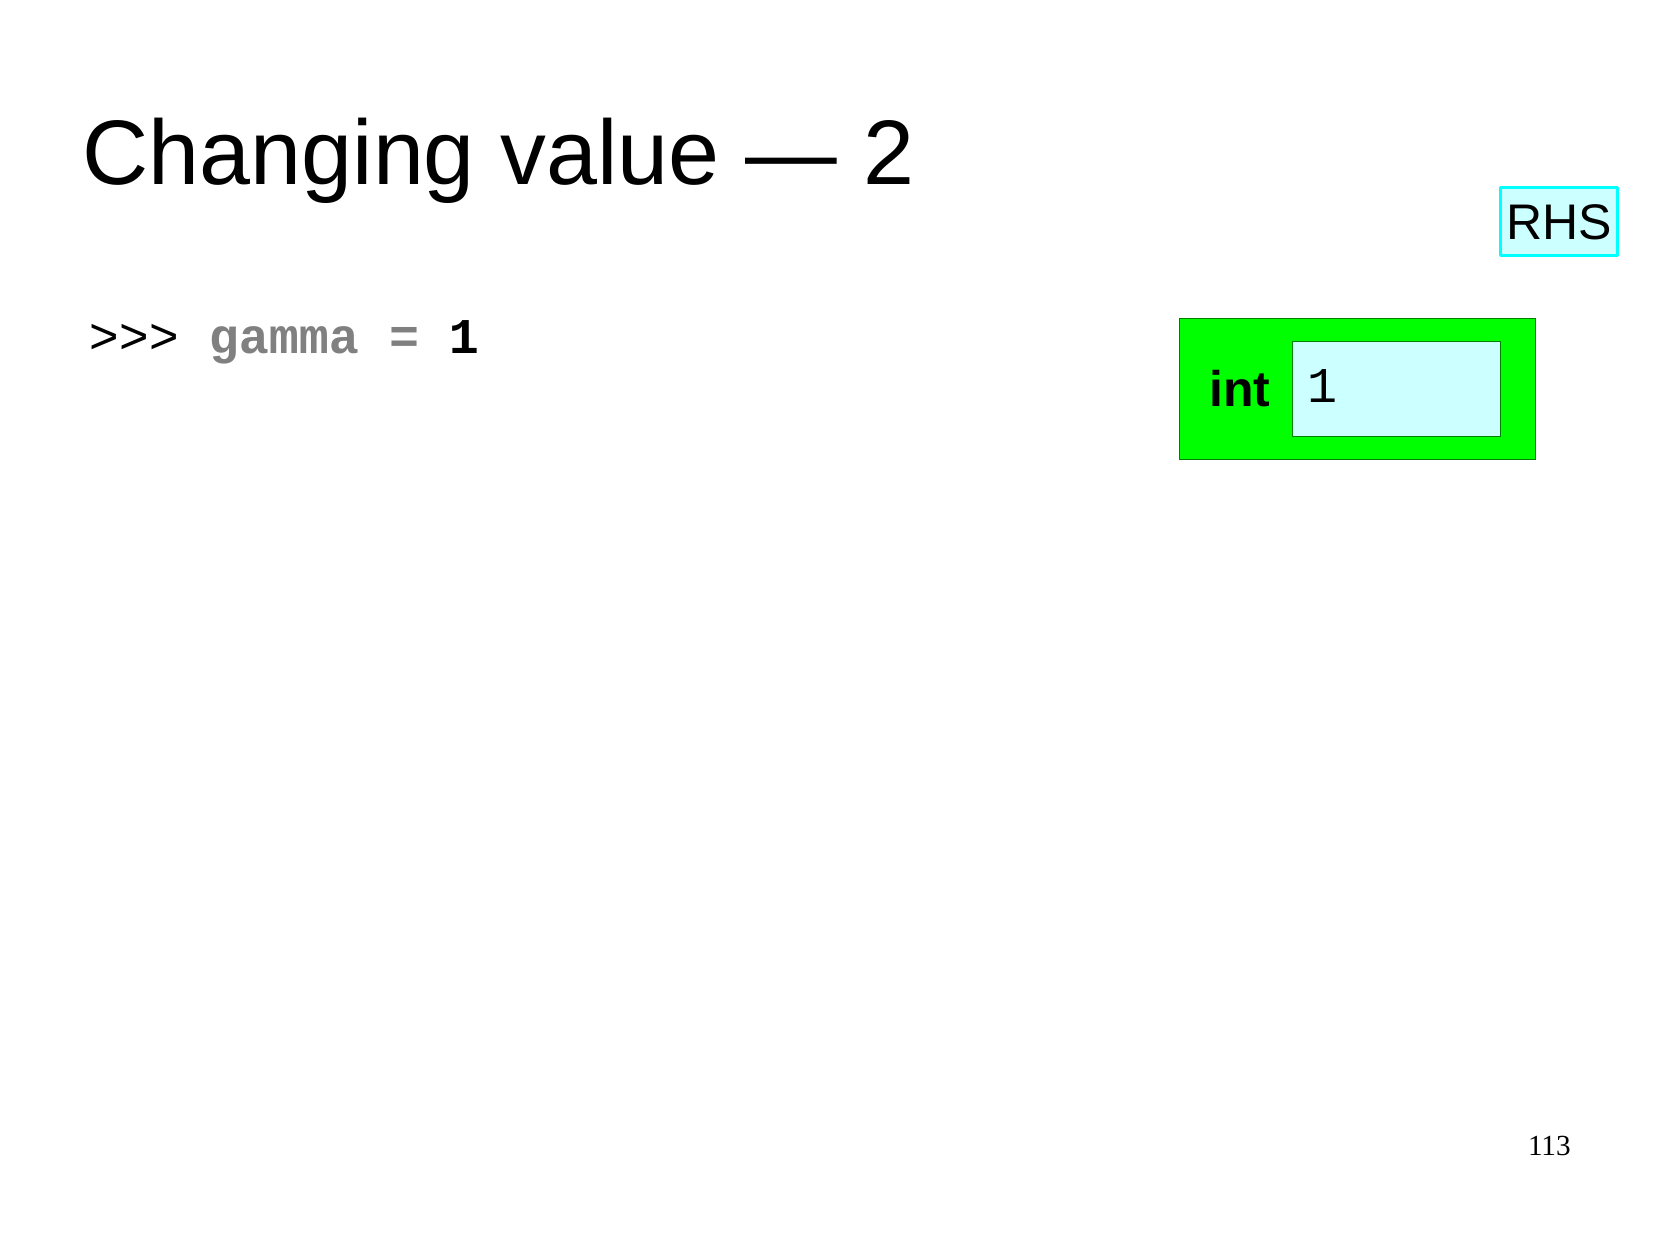

# Changing value — 2
RHS
>>>
gamma = 1
int
1
113